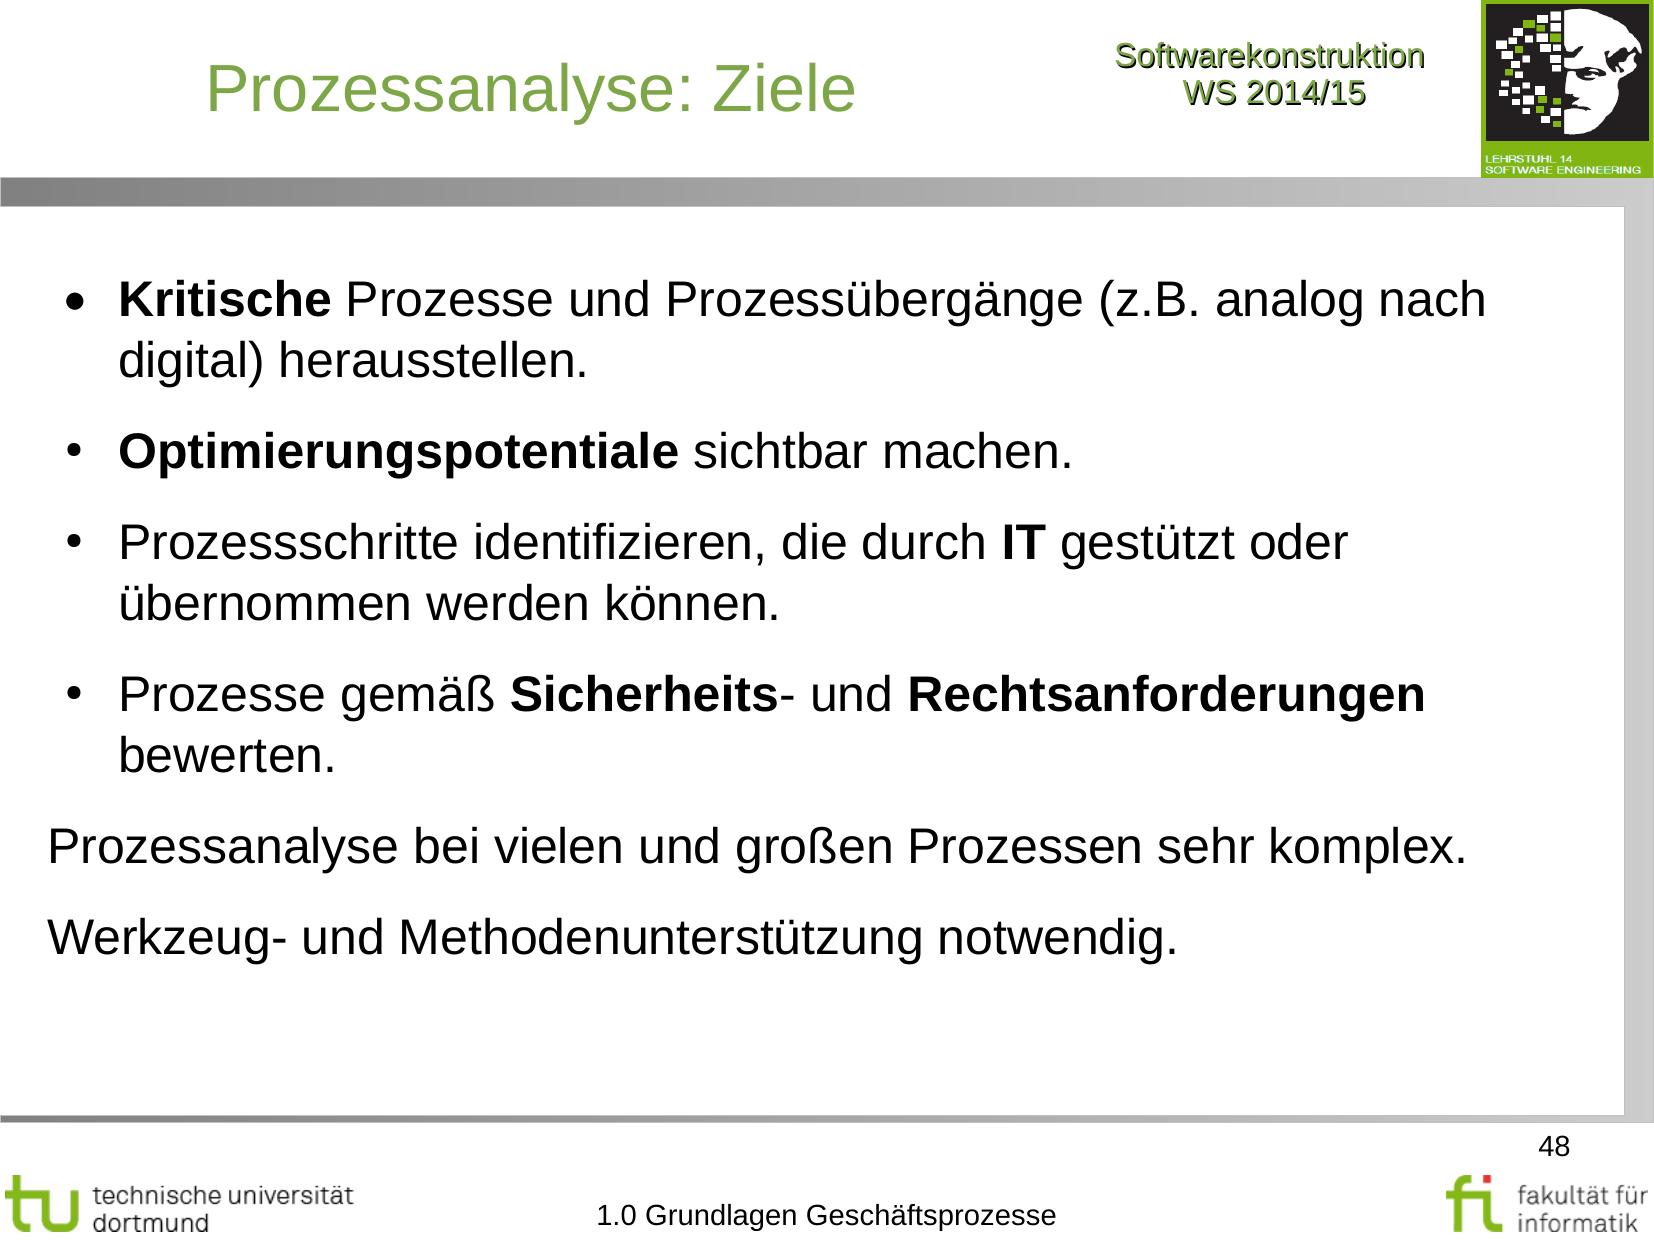

# Prozessanalyse: Ziele
Kritische Prozesse und Prozessübergänge (z.B. analog nach digital) herausstellen.
Optimierungspotentiale sichtbar machen.
Prozessschritte identifizieren, die durch IT gestützt oder übernommen werden können.
Prozesse gemäß Sicherheits- und Rechtsanforderungen bewerten.
Prozessanalyse bei vielen und großen Prozessen sehr komplex.
Werkzeug- und Methodenunterstützung notwendig.
48
1.0 Grundlagen Geschäftsprozesse